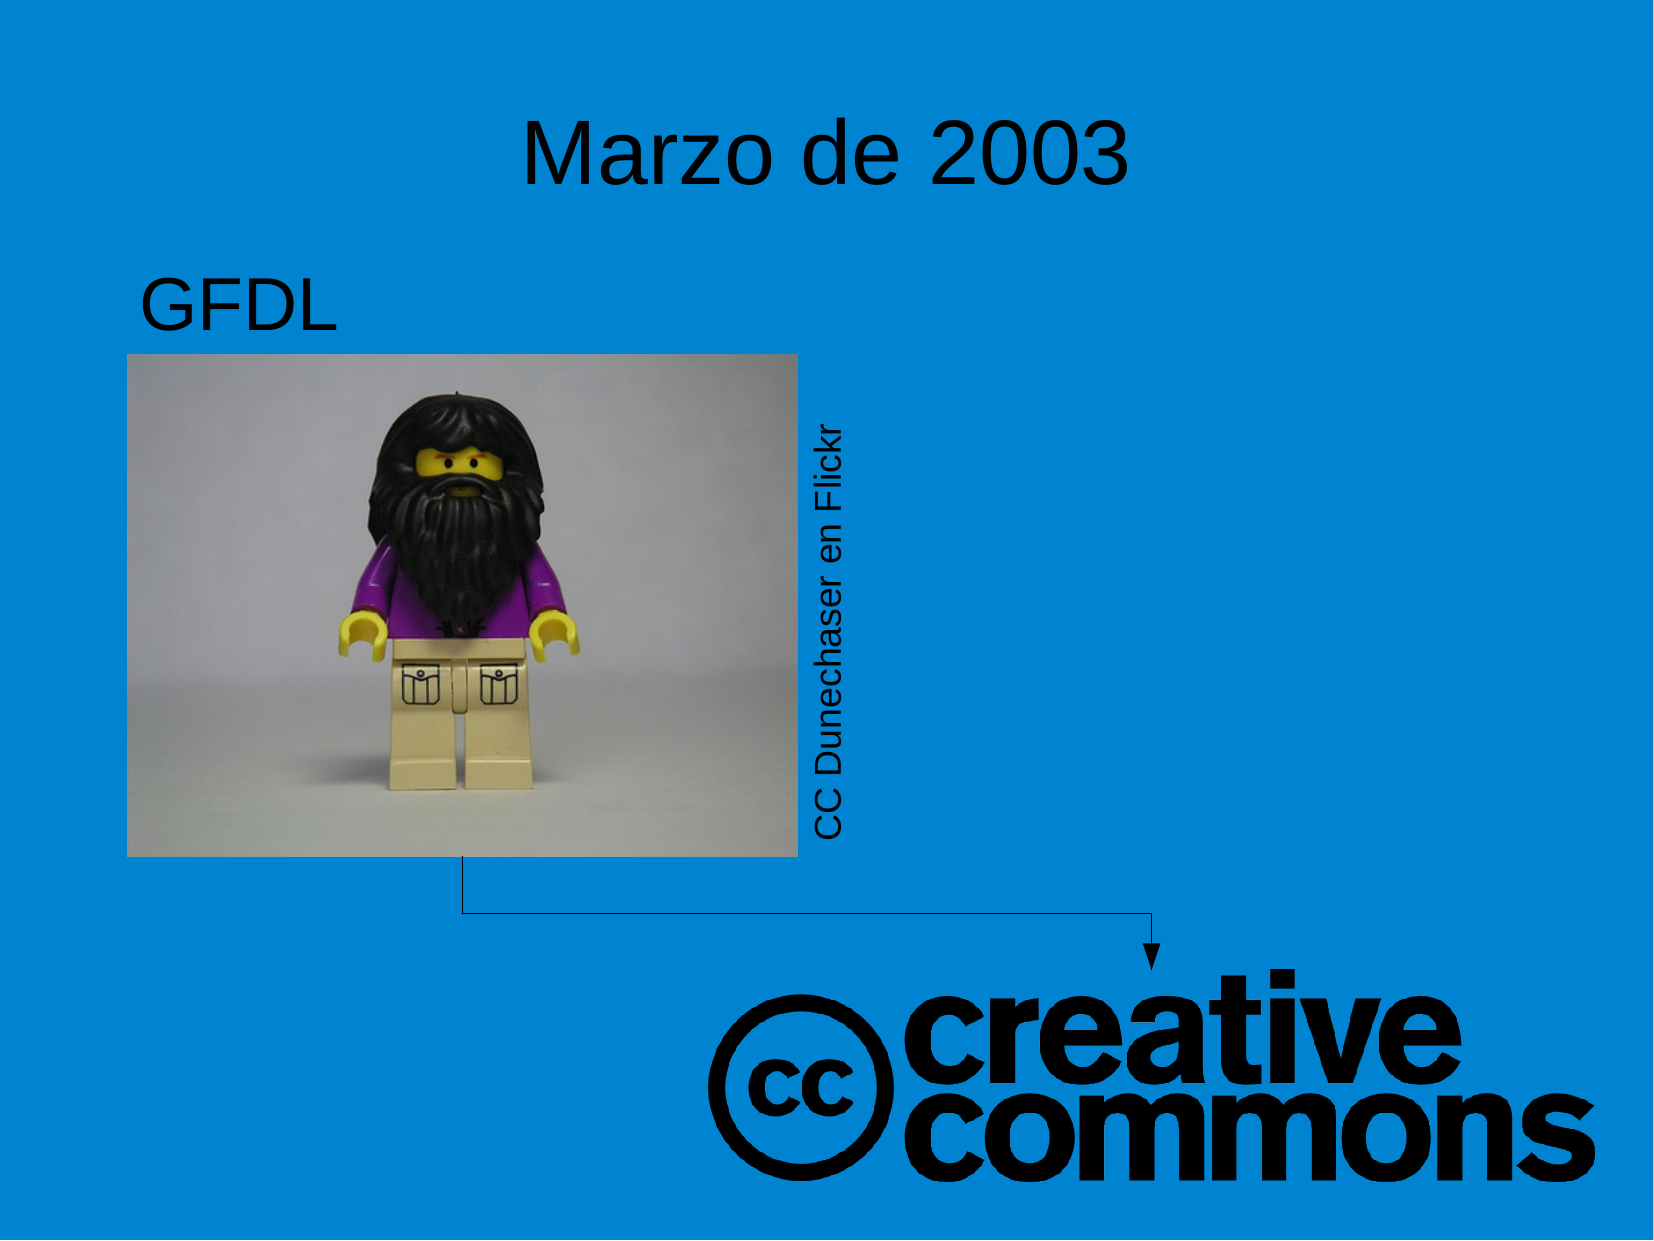

# Marzo de 2003
GFDL
CC Dunechaser en Flickr